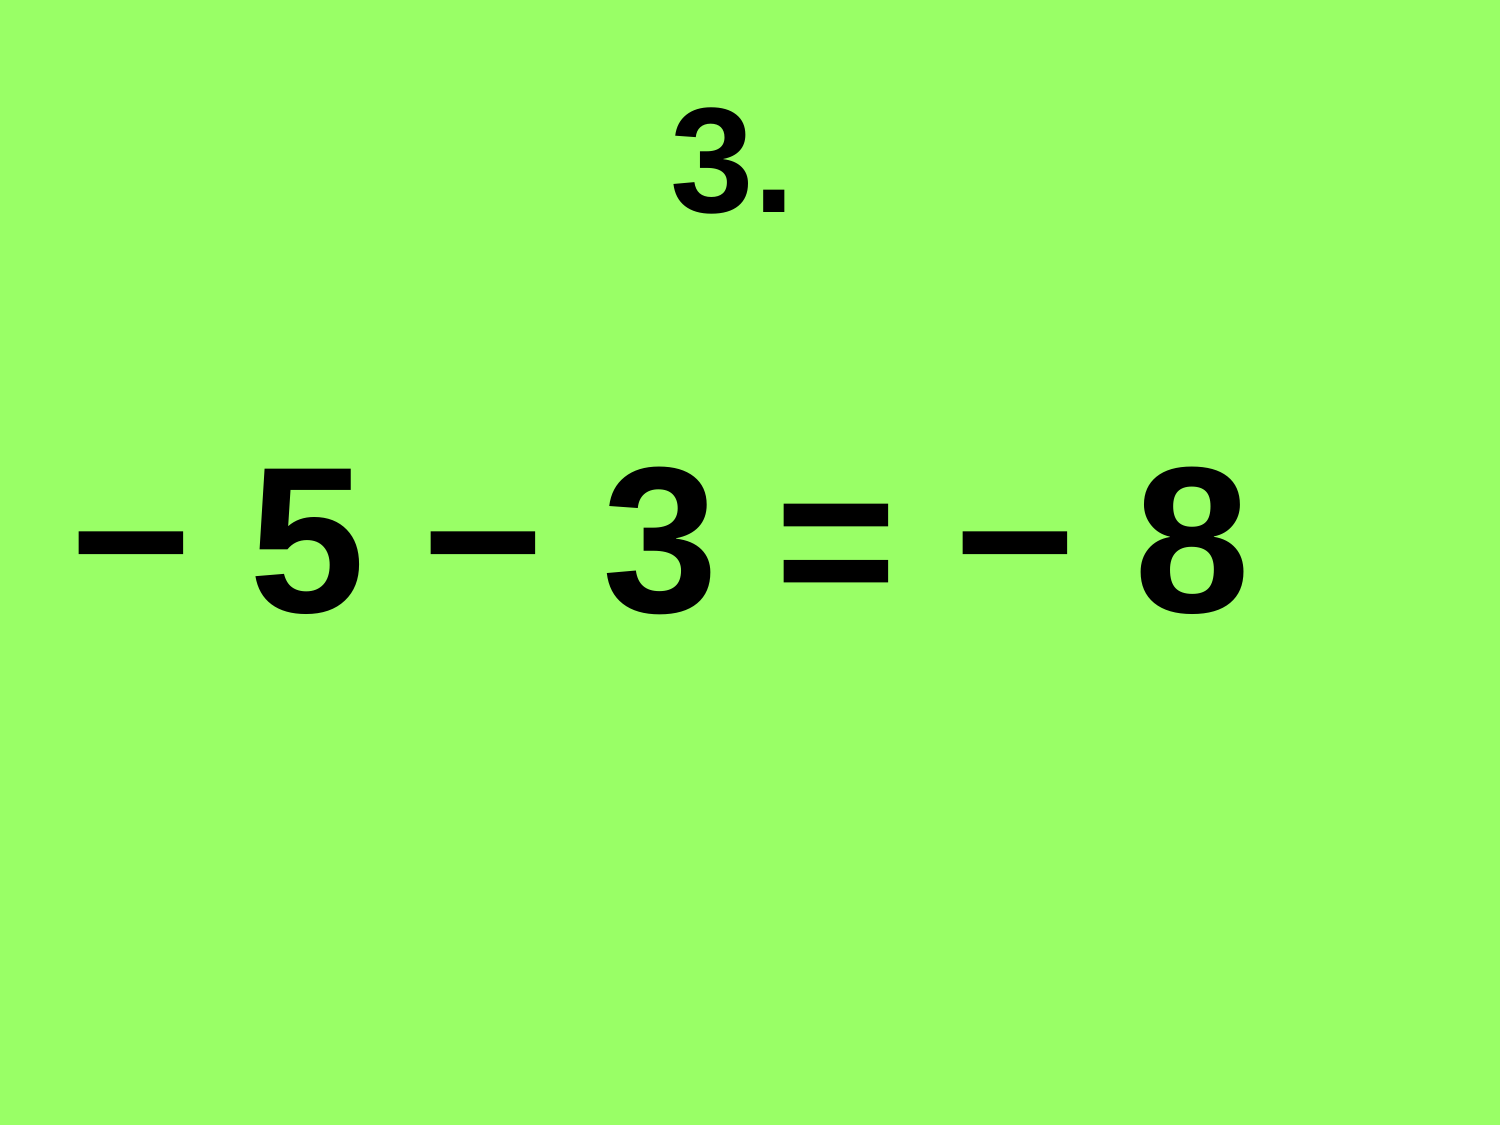

3.
# − 5 − 3 = − 8